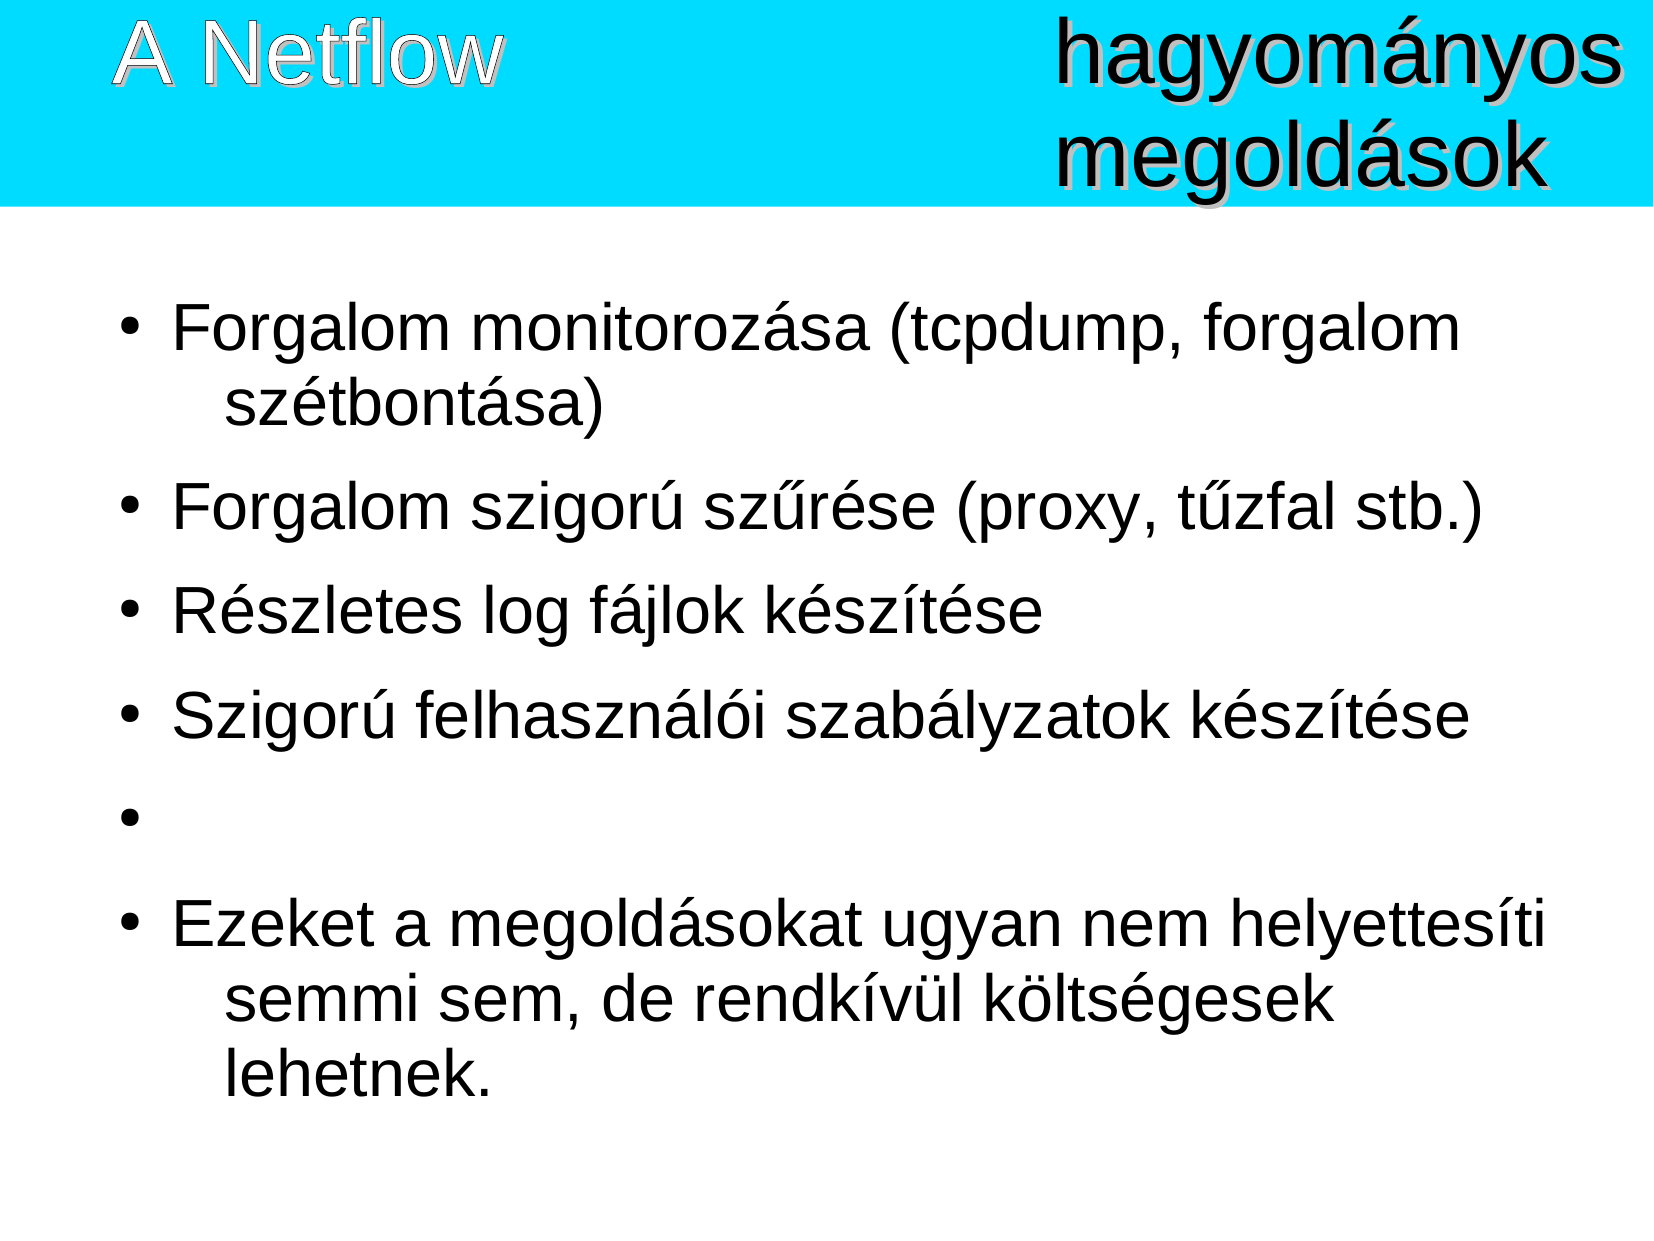

A Netflow	hagyományos 		megoldások
# Forgalom monitorozása (tcpdump, forgalom szétbontása)
Forgalom szigorú szűrése (proxy, tűzfal stb.)
Részletes log fájlok készítése
Szigorú felhasználói szabályzatok készítése
Ezeket a megoldásokat ugyan nem helyettesíti semmi sem, de rendkívül költségesek lehetnek.